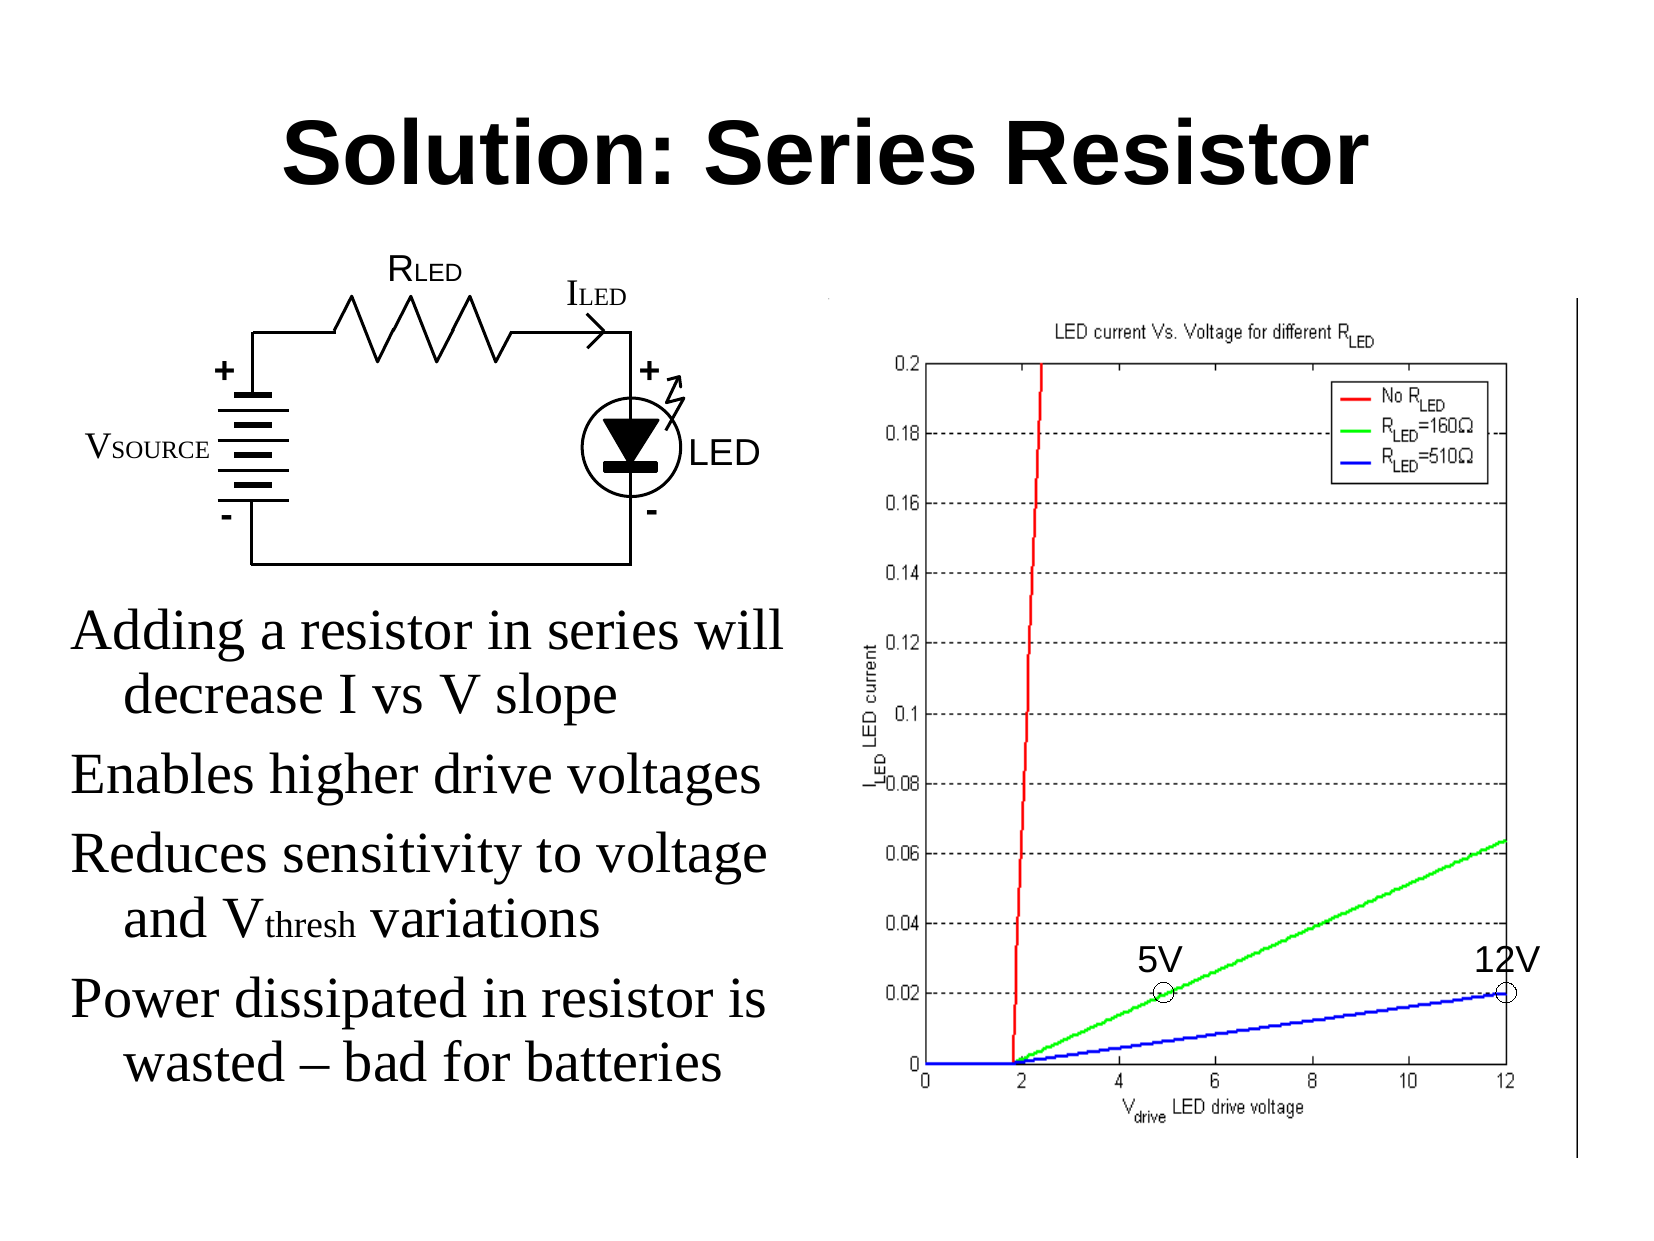

# Solution: Series Resistor
RLED
ILED
+
LED
-
+
VSOURCE
-
Adding a resistor in series will decrease I vs V slope
Enables higher drive voltages
Reduces sensitivity to voltage and Vthresh variations
Power dissipated in resistor is wasted – bad for batteries
5V
12V